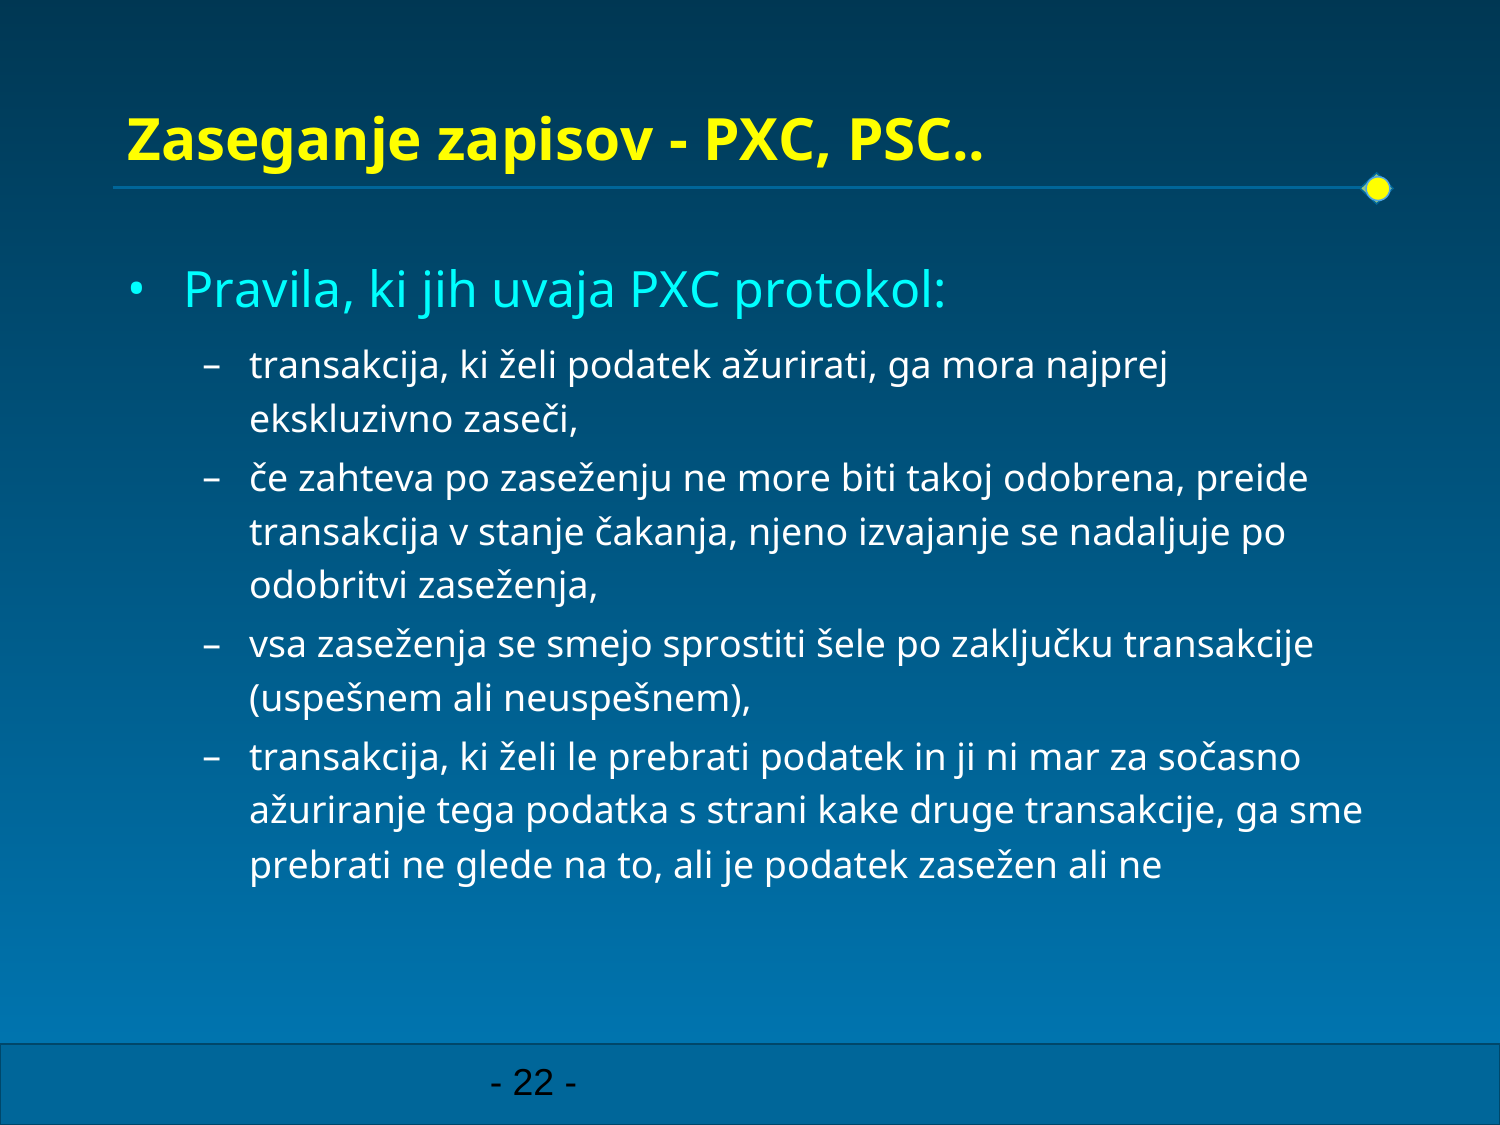

# Zaseganje zapisov - PXC, PSC..
Pravila, ki jih uvaja PXC protokol:
transakcija, ki želi podatek ažurirati, ga mora najprej ekskluzivno zaseči,
če zahteva po zaseženju ne more biti takoj odobrena, preide transakcija v stanje čakanja, njeno izvajanje se nadaljuje po odobritvi zaseženja,
vsa zaseženja se smejo sprostiti šele po zaključku transakcije (uspešnem ali neuspešnem),
transakcija, ki želi le prebrati podatek in ji ni mar za sočasno ažuriranje tega podatka s strani kake druge transakcije, ga sme prebrati ne glede na to, ali je podatek zasežen ali ne